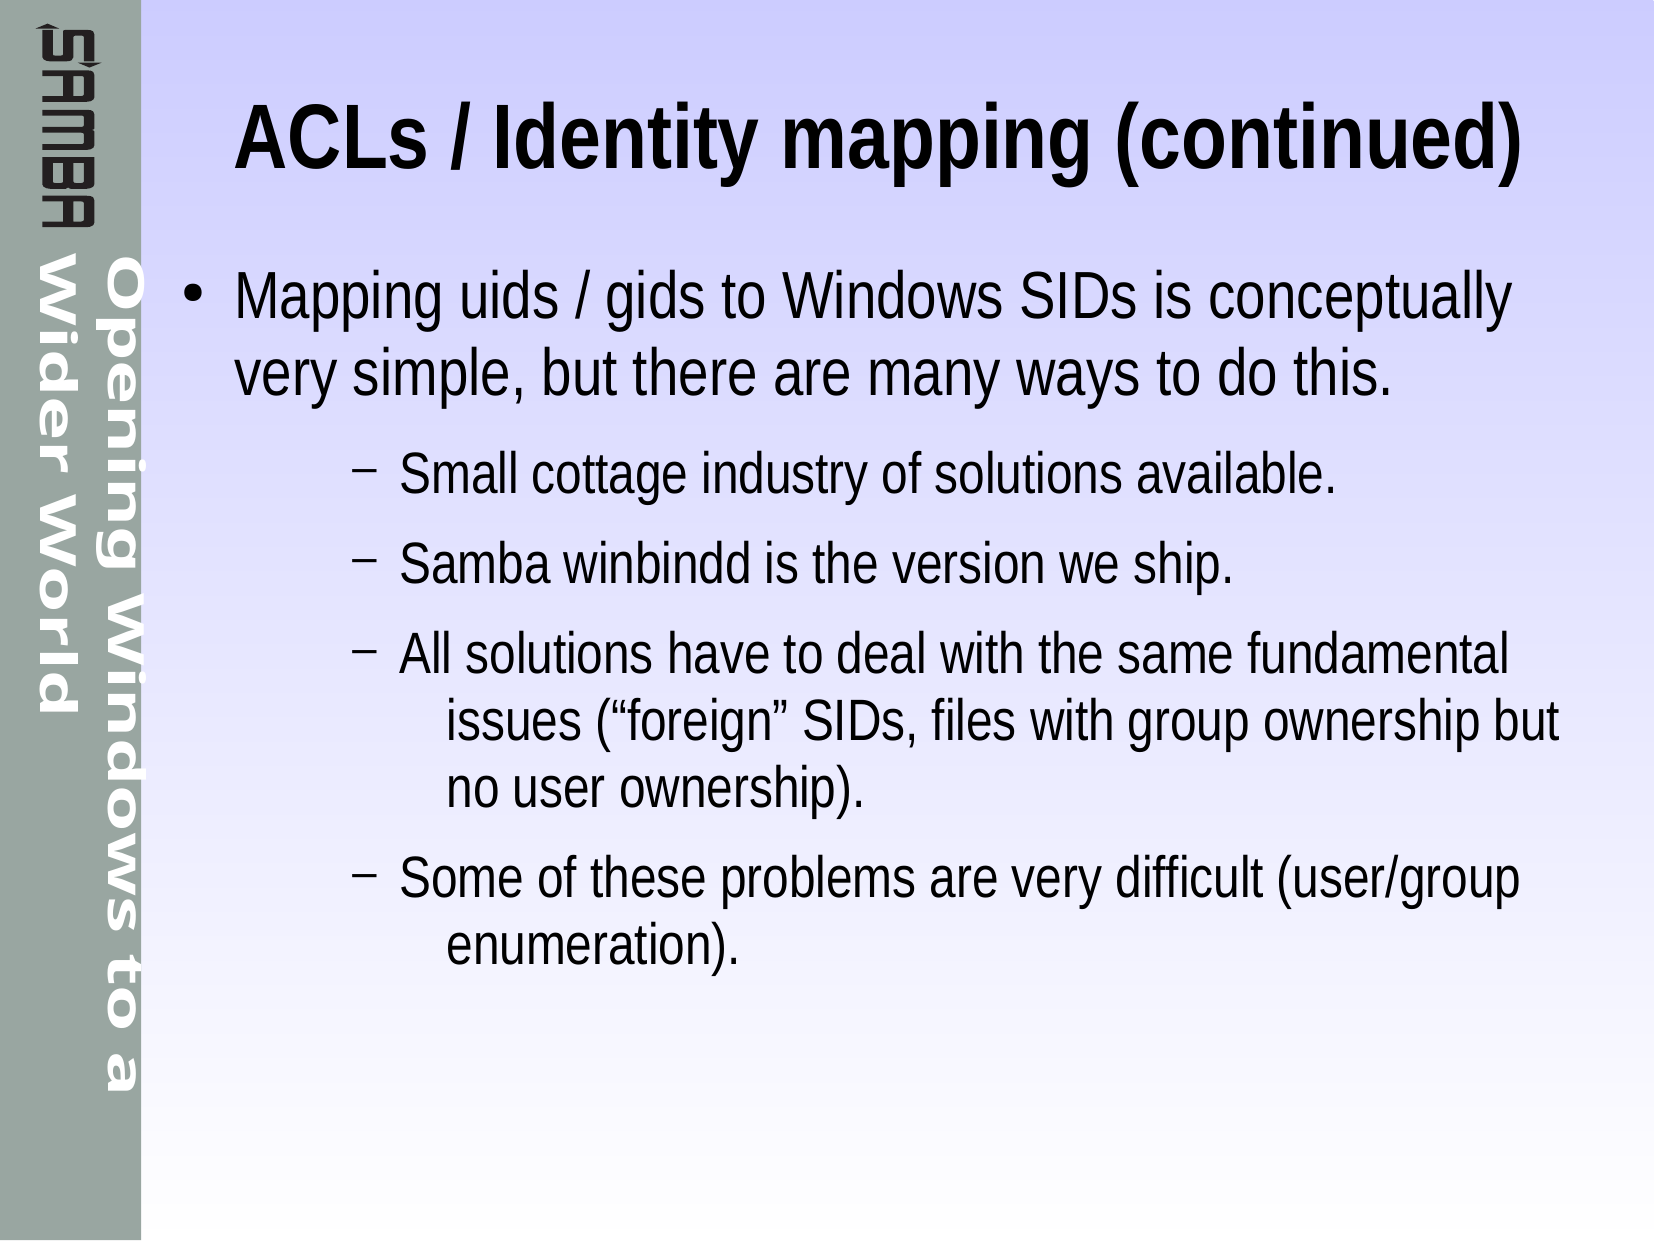

# ACLs / Identity mapping (continued)
Mapping uids / gids to Windows SIDs is conceptually very simple, but there are many ways to do this.
Small cottage industry of solutions available.
Samba winbindd is the version we ship.
All solutions have to deal with the same fundamental issues (“foreign” SIDs, files with group ownership but no user ownership).
Some of these problems are very difficult (user/group enumeration).